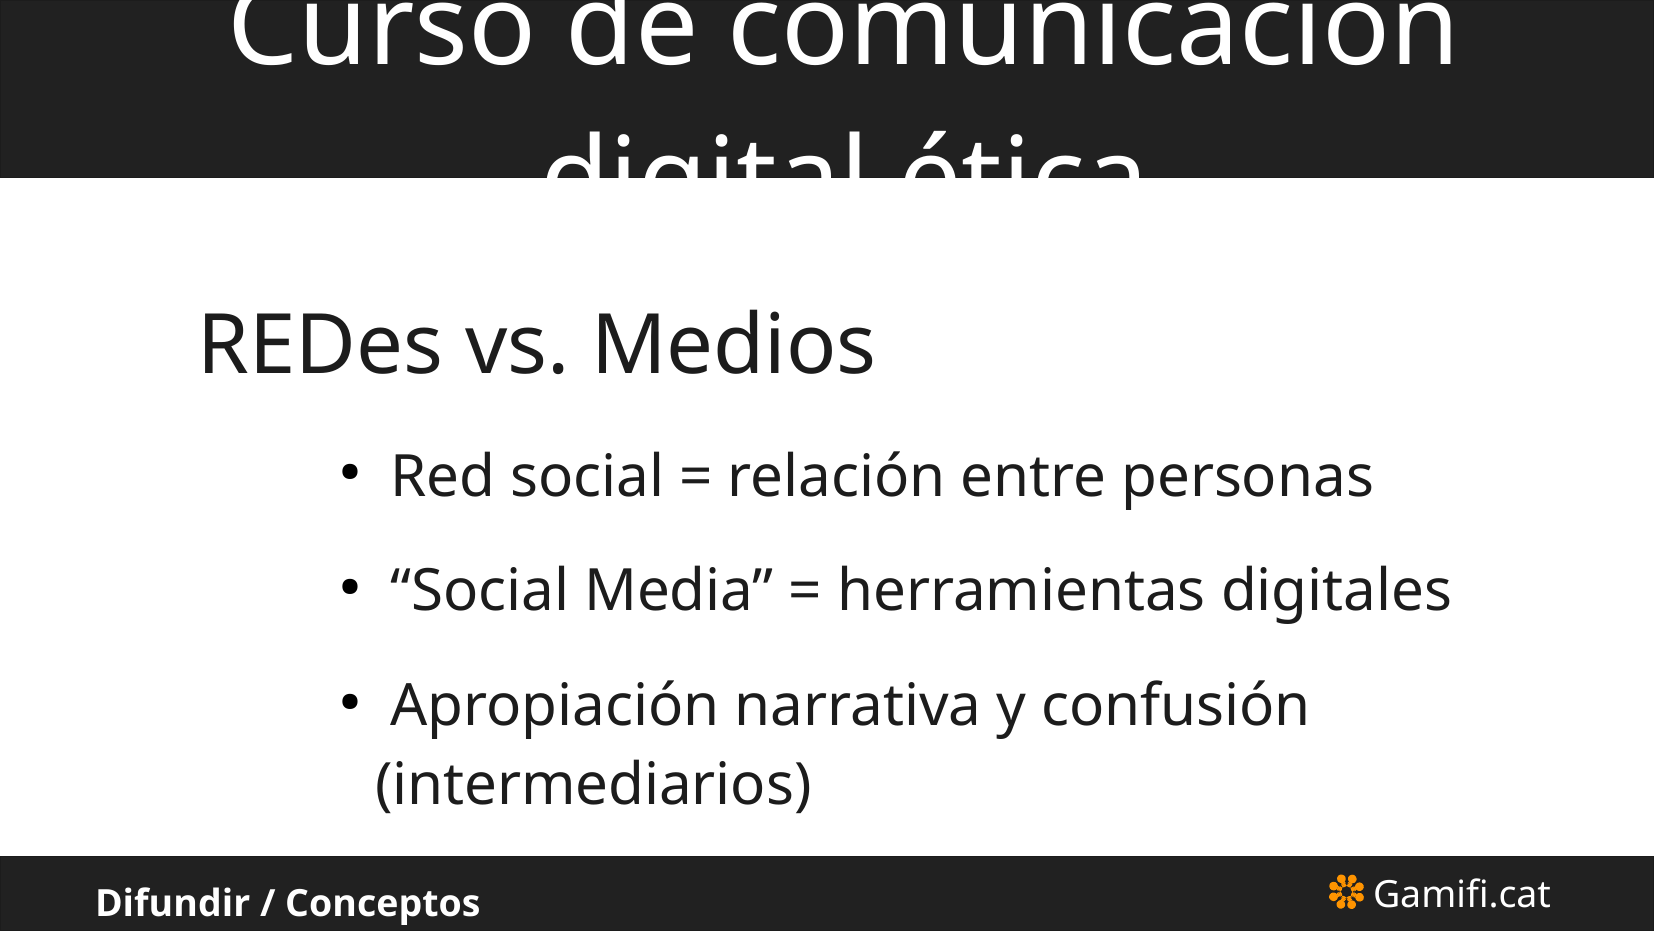

# Curso de comunicación digital ética
REDes vs. Medios
 Red social = relación entre personas
 “Social Media” = herramientas digitales
 Apropiación narrativa y confusión (intermediarios)
Gamifi.cat
Difundir / Conceptos